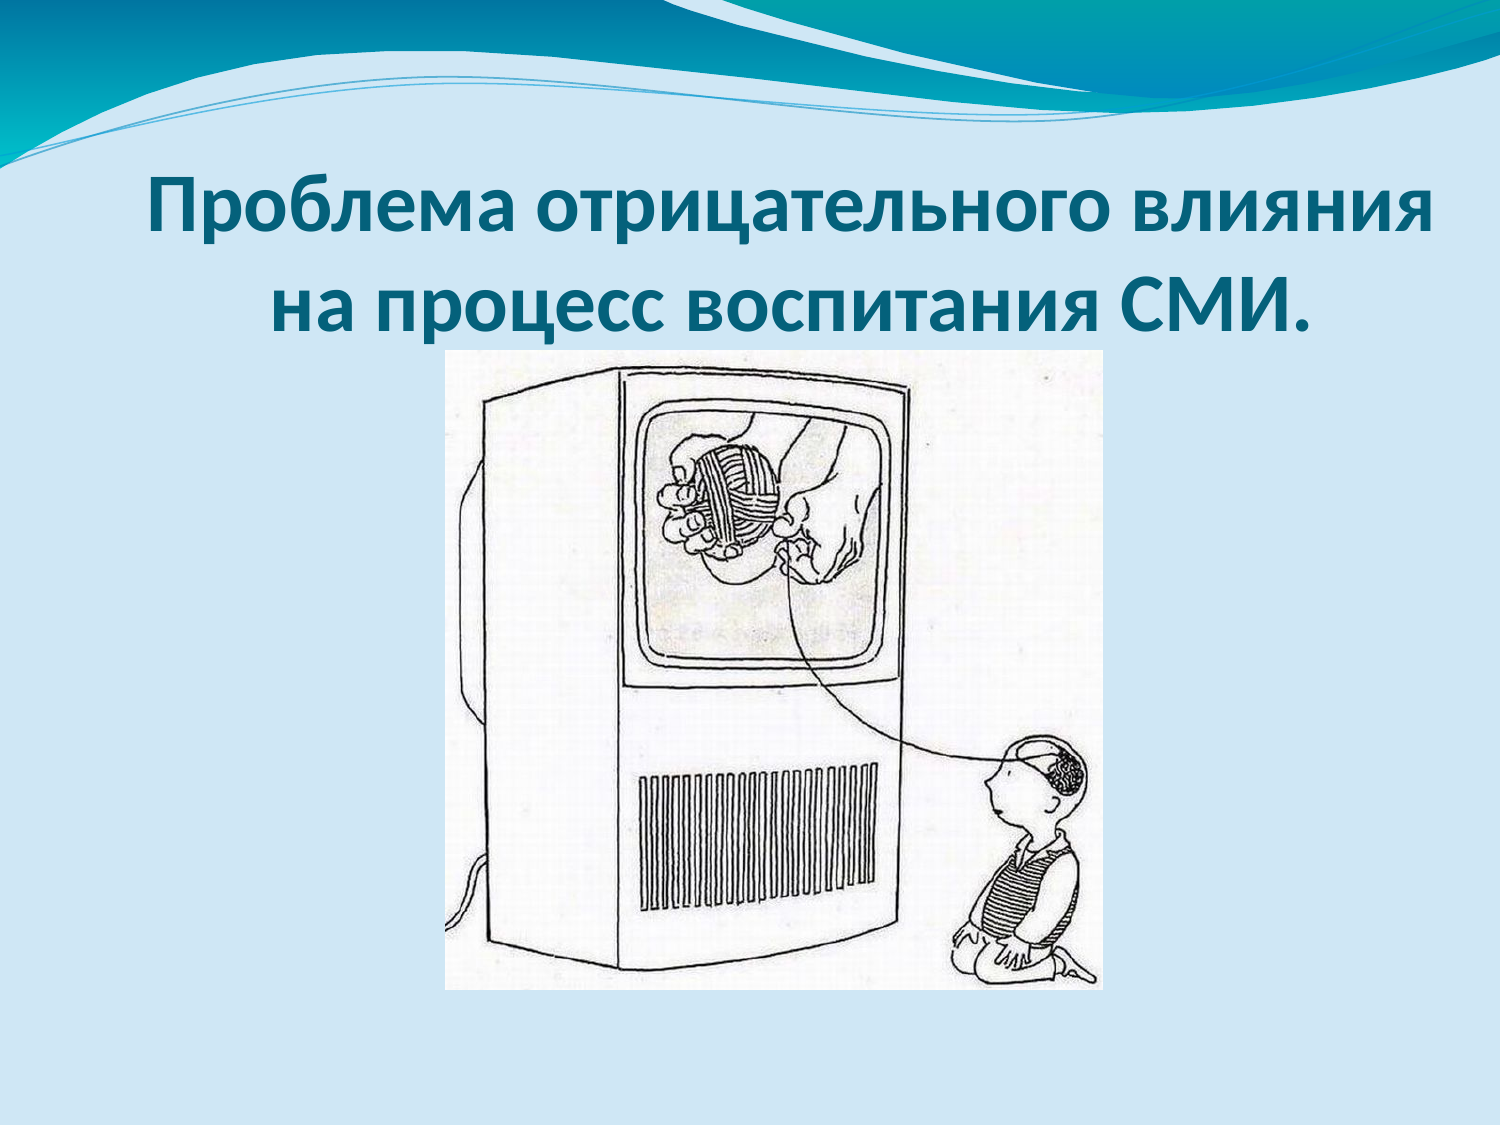

# Проблема отрицательного влияния на процесс воспитания СМИ.